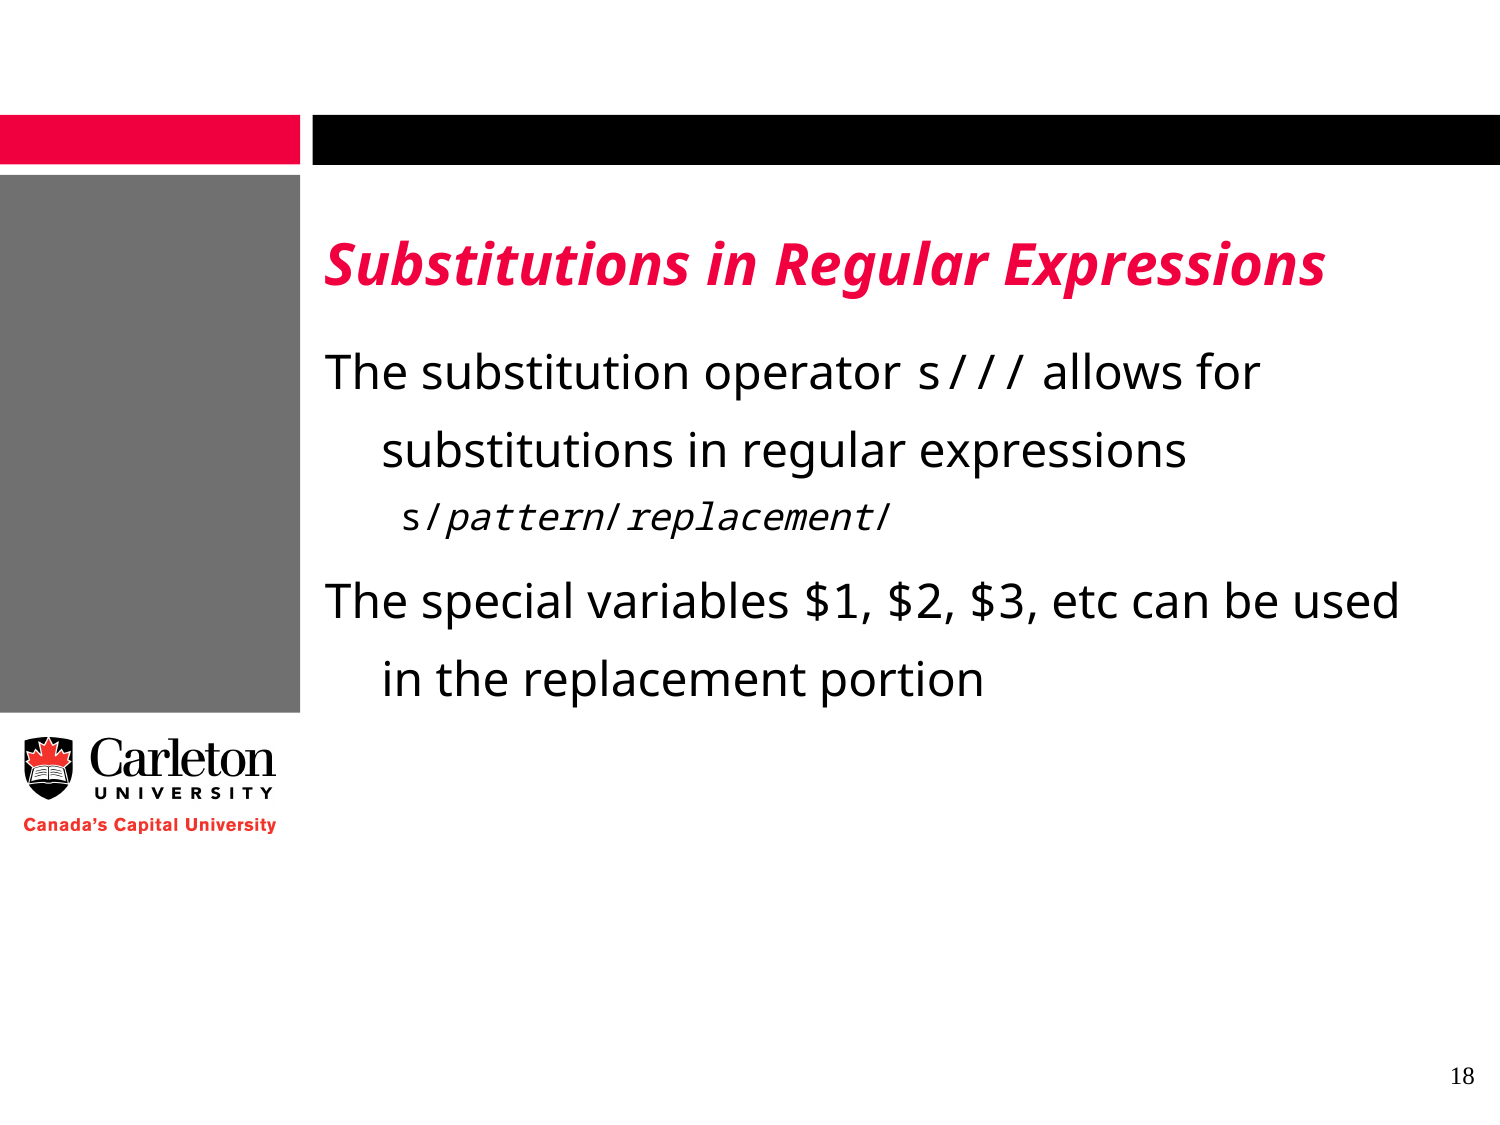

# Substitutions in Regular Expressions
The substitution operator s/// allows for substitutions in regular expressions
s/pattern/replacement/
The special variables $1, $2, $3, etc can be used in the replacement portion
18